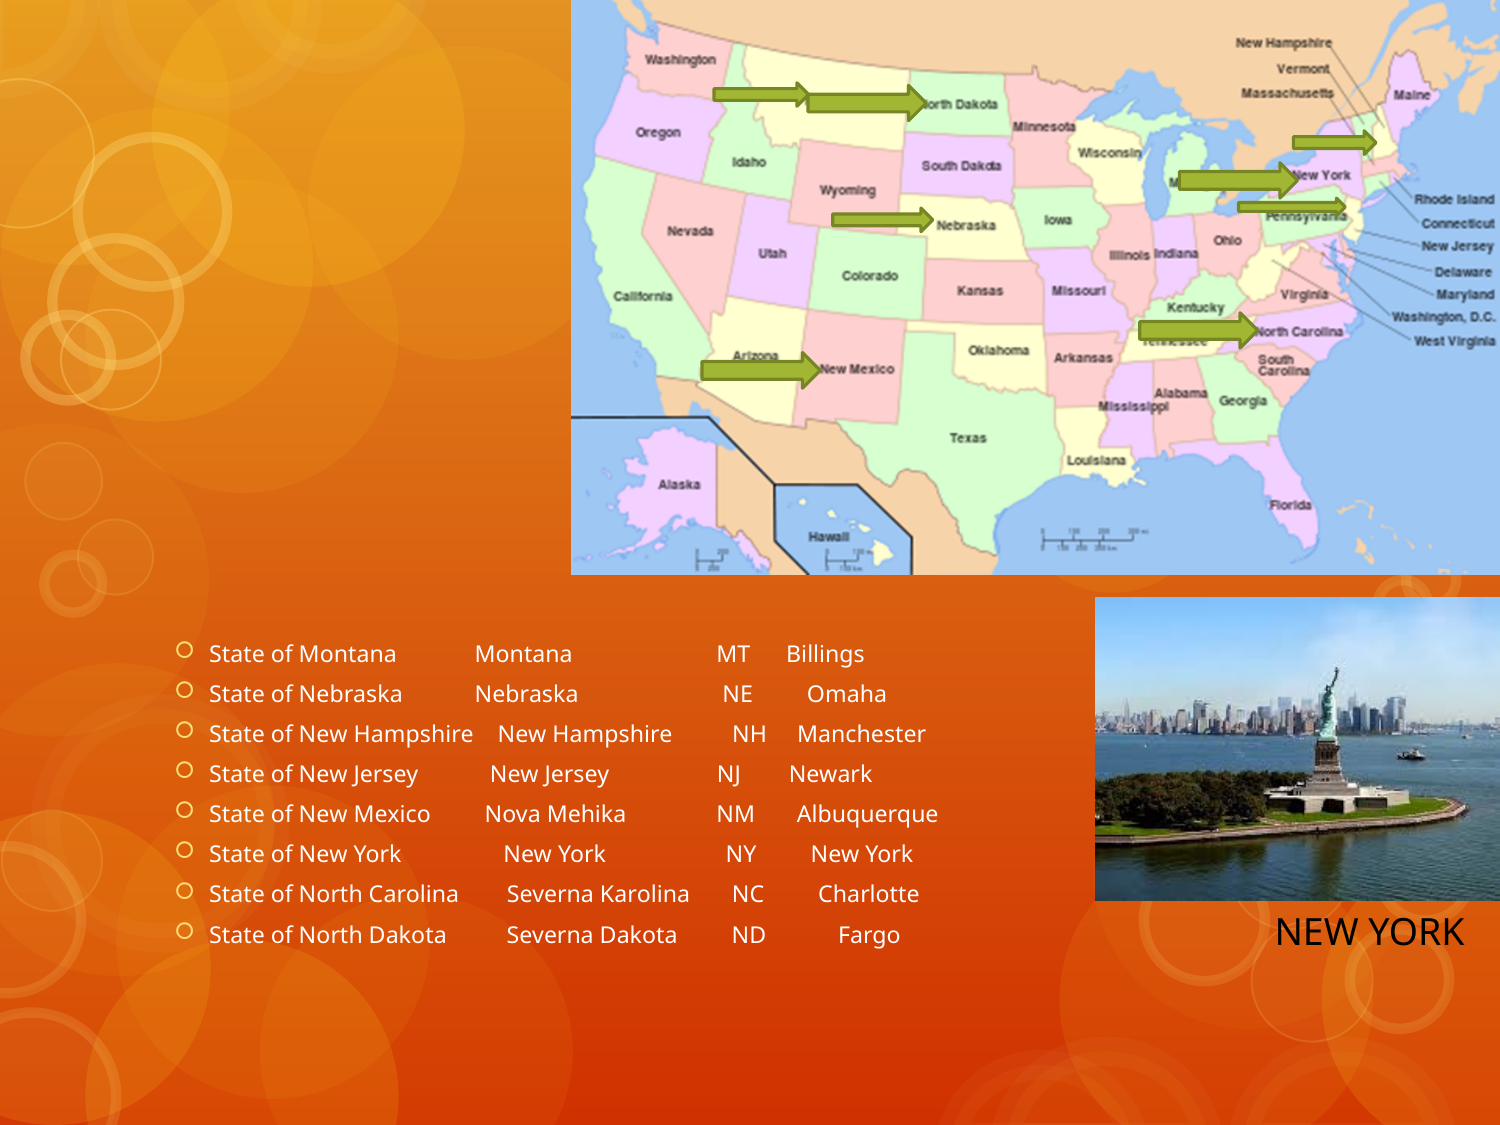

#
State of Montana Montana MT Billings
State of Nebraska Nebraska NE Omaha
State of New Hampshire New Hampshire NH Manchester
State of New Jersey New Jersey NJ Newark
State of New Mexico Nova Mehika NM Albuquerque
State of New York New York NY New York
State of North Carolina Severna Karolina NC Charlotte
State of North Dakota Severna Dakota ND Fargo
NEW YORK